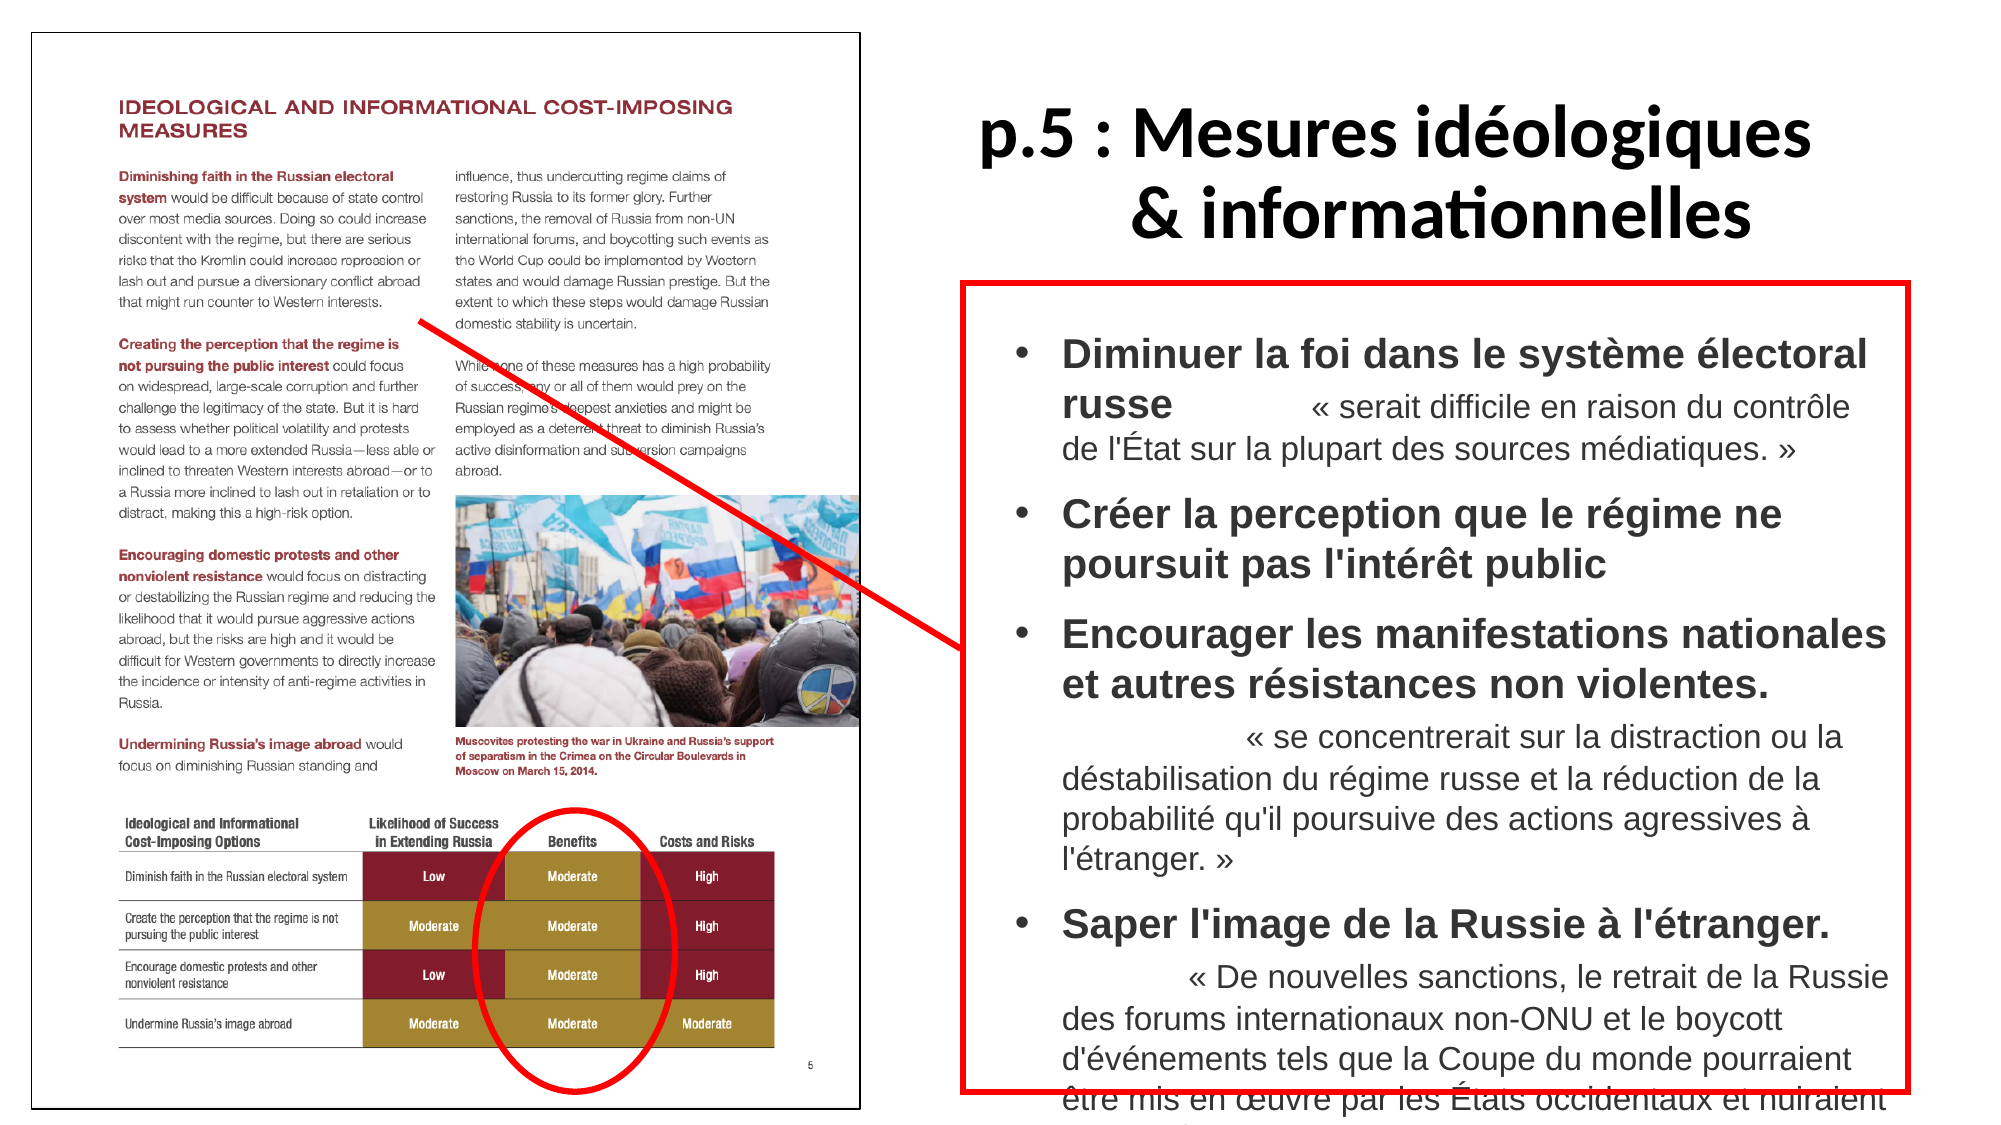

# p.5 : Mesures idéologiques & informationnelles
Diminuer la foi dans le système électoral russe « serait difficile en raison du contrôle de l'État sur la plupart des sources médiatiques. »
Créer la perception que le régime ne poursuit pas l'intérêt public
Encourager les manifestations nationales et autres résistances non violentes. « se concentrerait sur la distraction ou la déstabilisation du régime russe et la réduction de la probabilité qu'il poursuive des actions agressives à l'étranger. »
Saper l'image de la Russie à l'étranger. « De nouvelles sanctions, le retrait de la Russie des forums internationaux non-ONU et le boycott d'événements tels que la Coupe du monde pourraient être mis en œuvre par les États occidentaux et nuiraient au prestige russe. »